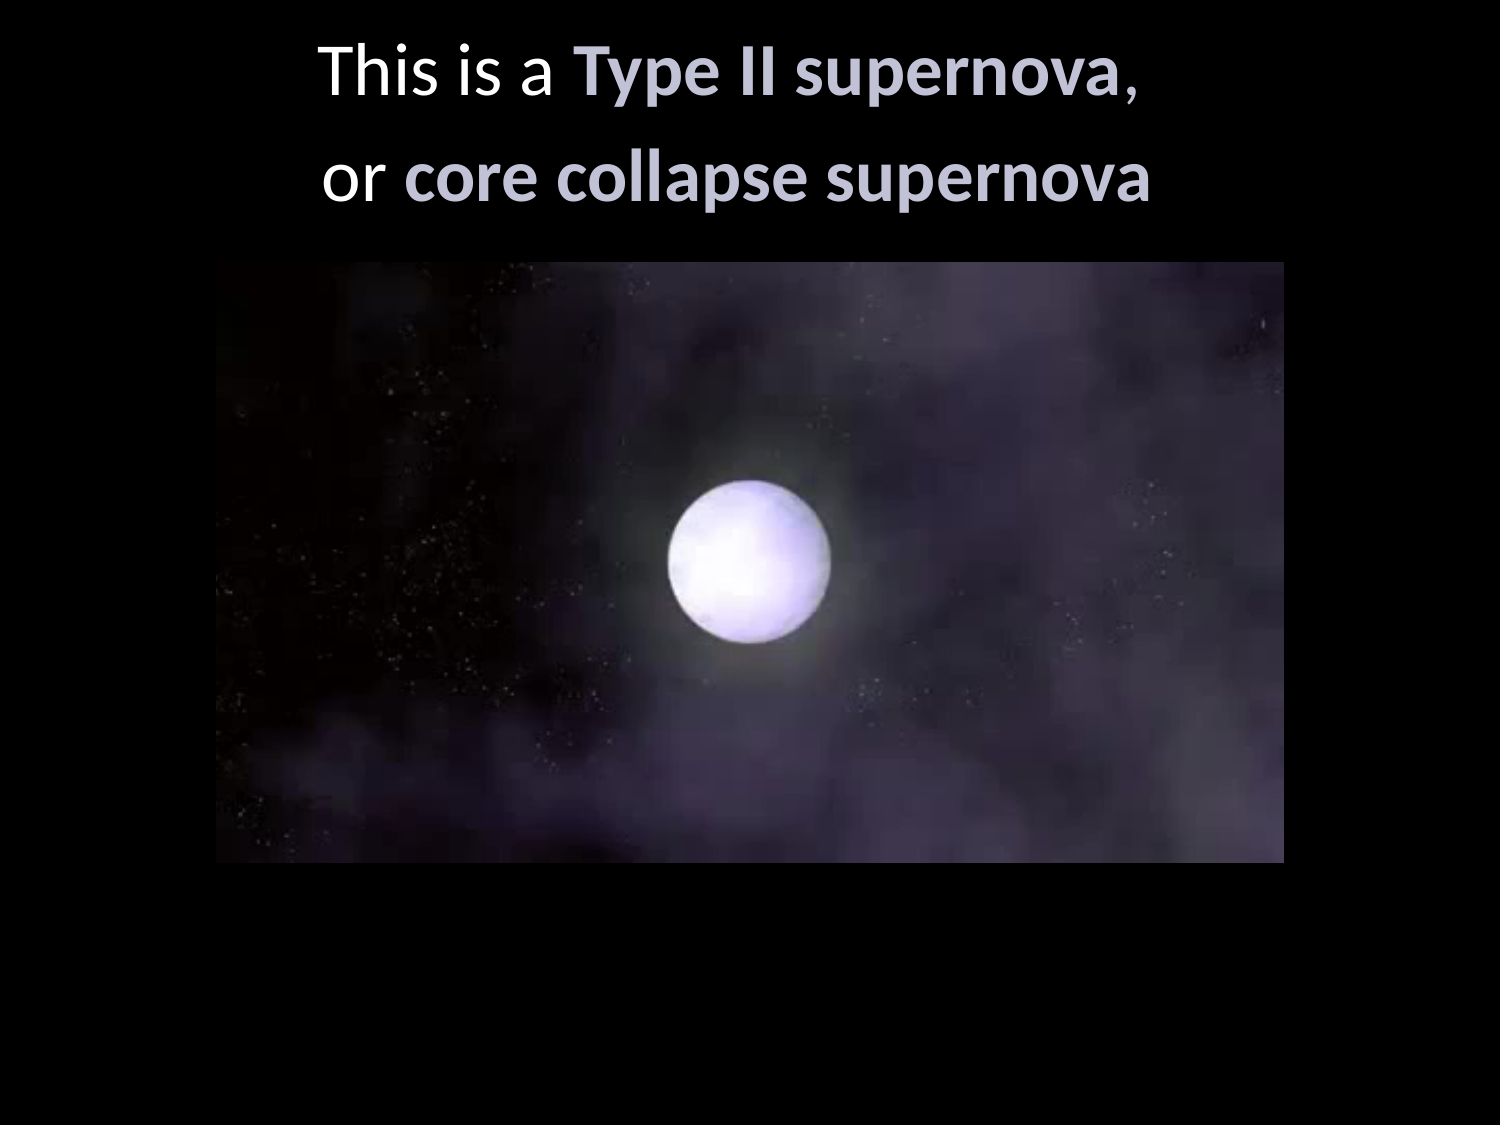

This is a Type II supernova,
or core collapse supernova